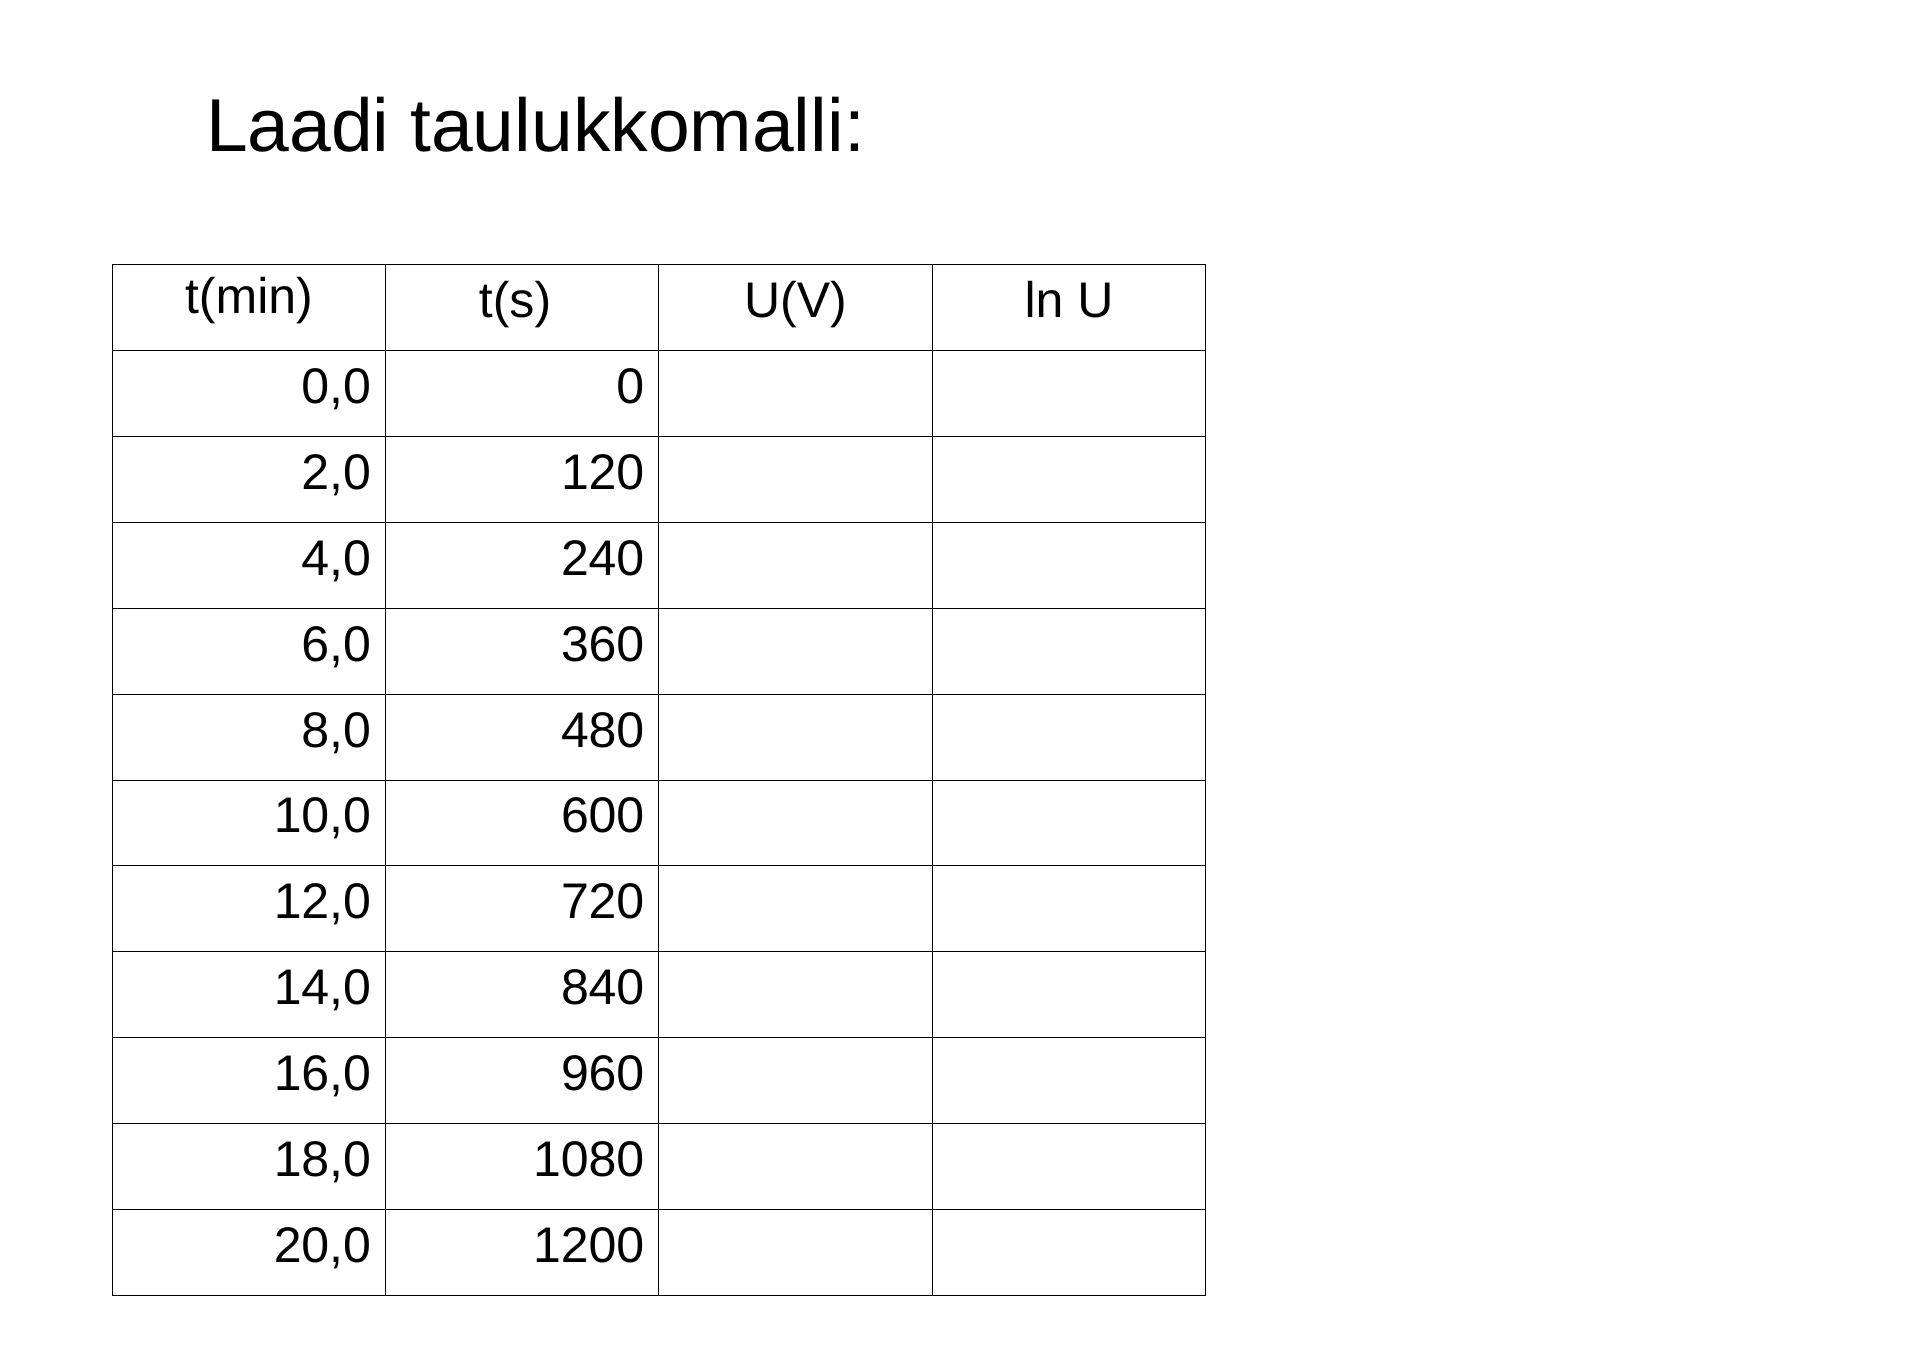

Laadi taulukkomalli:
| t(min) | t(s) | U(V) | ln U |
| --- | --- | --- | --- |
| 0,0 | 0 | | |
| 2,0 | 120 | | |
| 4,0 | 240 | | |
| 6,0 | 360 | | |
| 8,0 | 480 | | |
| 10,0 | 600 | | |
| 12,0 | 720 | | |
| 14,0 | 840 | | |
| 16,0 | 960 | | |
| 18,0 | 1080 | | |
| 20,0 | 1200 | | |